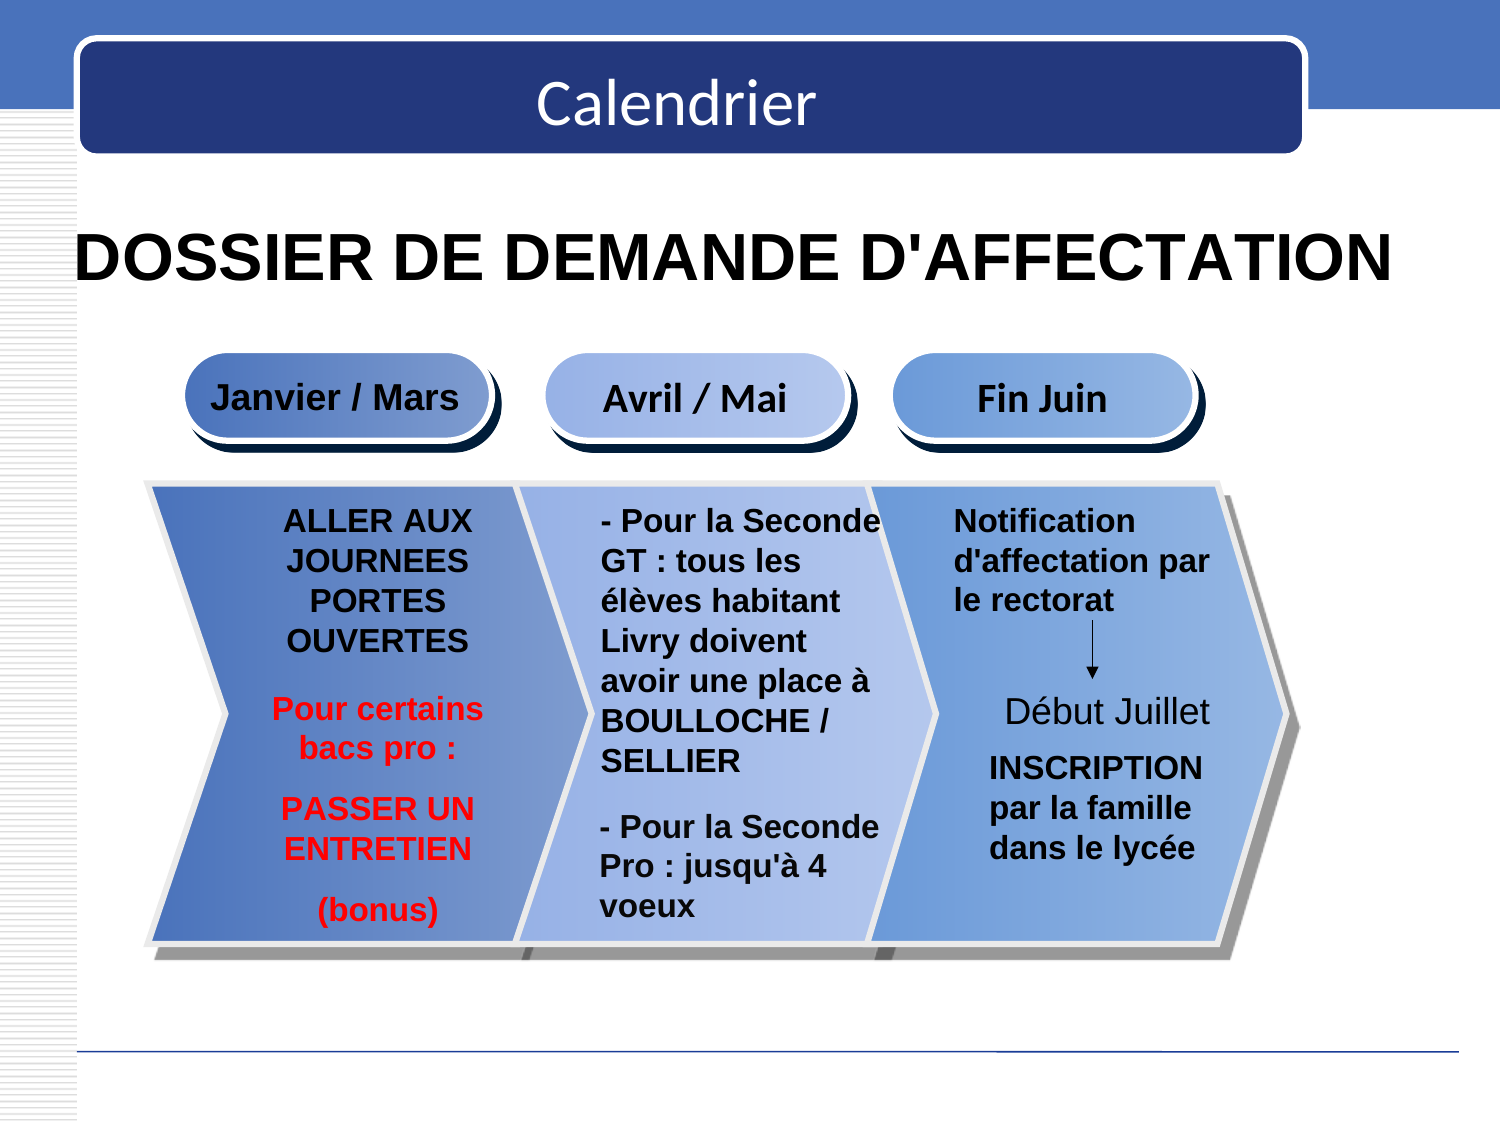

Calendrier
DOSSIER DE DEMANDE D'AFFECTATION
Janvier / Mars
Avril / Mai
Fin Juin
Notification d'affectation par le rectorat
ALLER AUX JOURNEES PORTES OUVERTES
- Pour la Seconde GT : tous les élèves habitant Livry doivent avoir une place à BOULLOCHE / SELLIER
Pour certains bacs pro :
PASSER UN ENTRETIEN
(bonus)
Début Juillet
INSCRIPTION par la famille dans le lycée
- Pour la Seconde Pro : jusqu'à 4 voeux